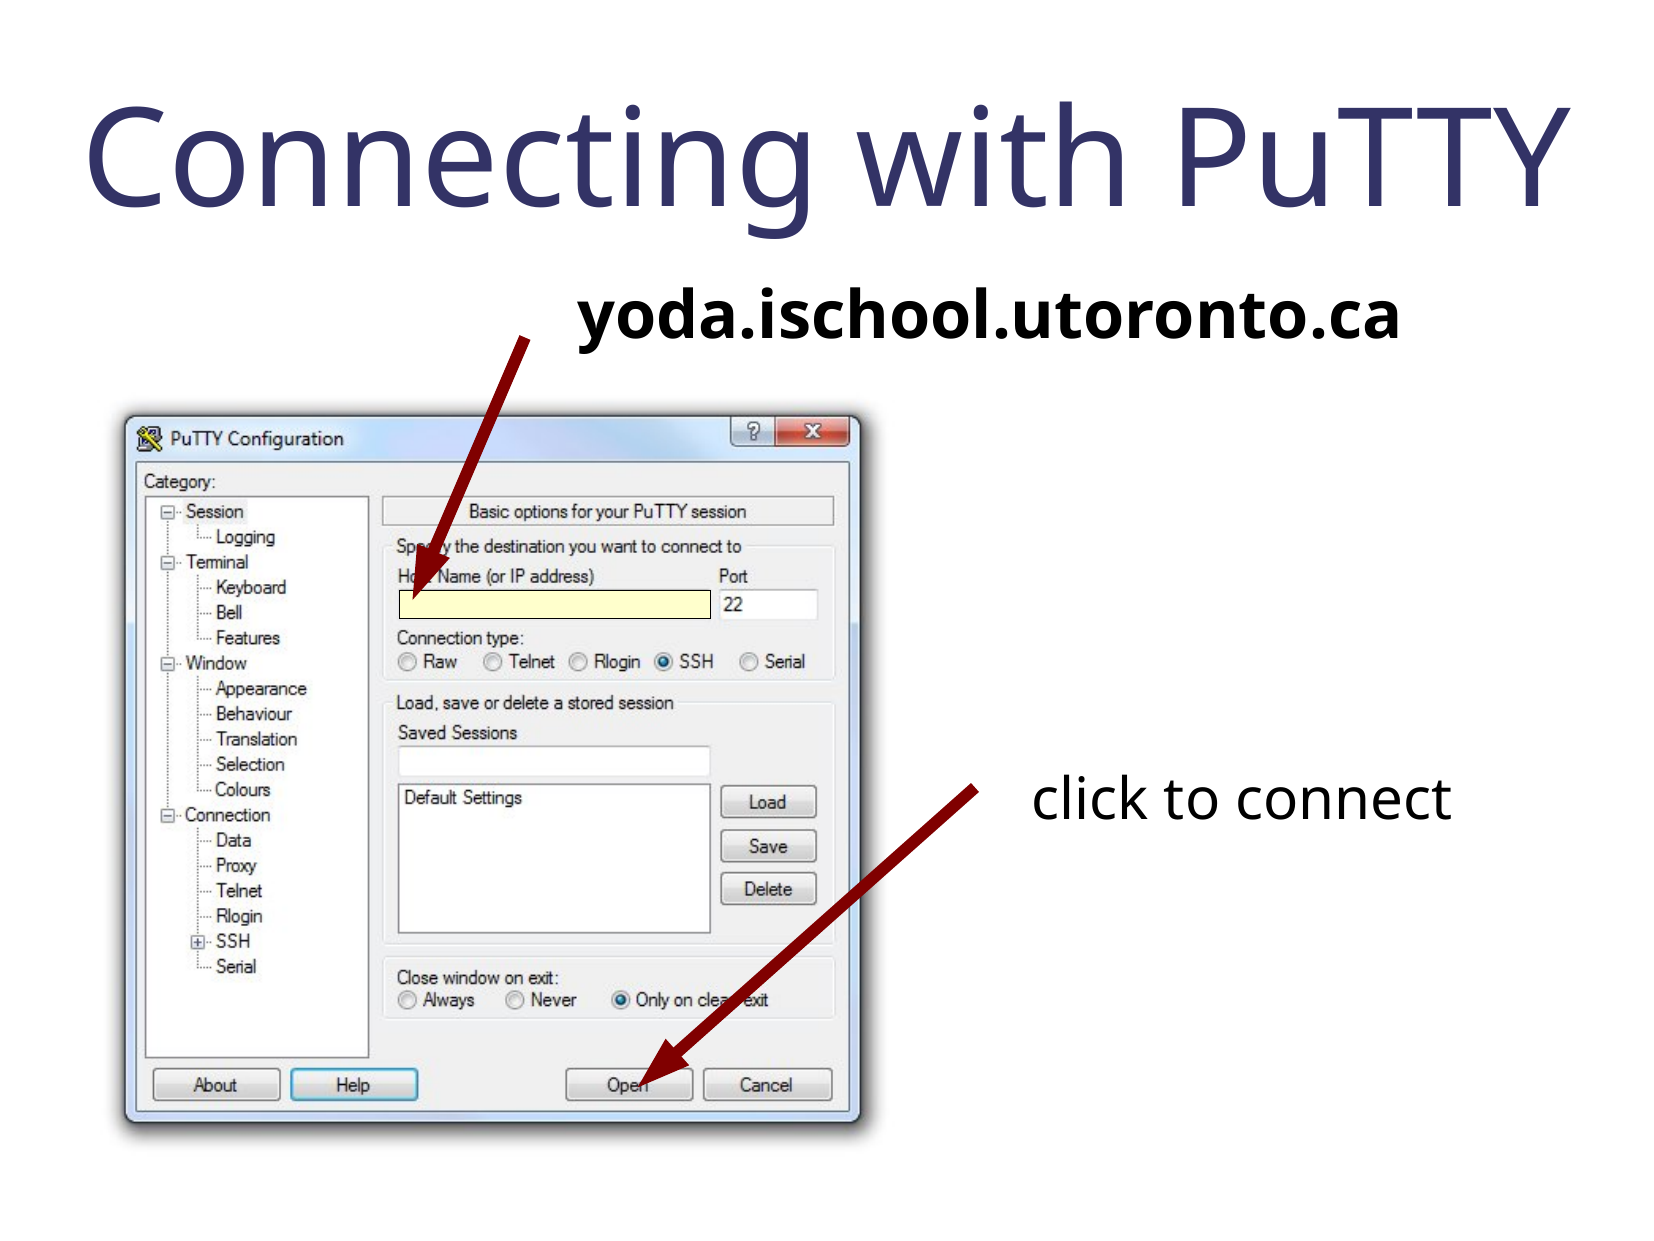

# Connecting with PuTTY
yoda.ischool.utoronto.ca
click to connect